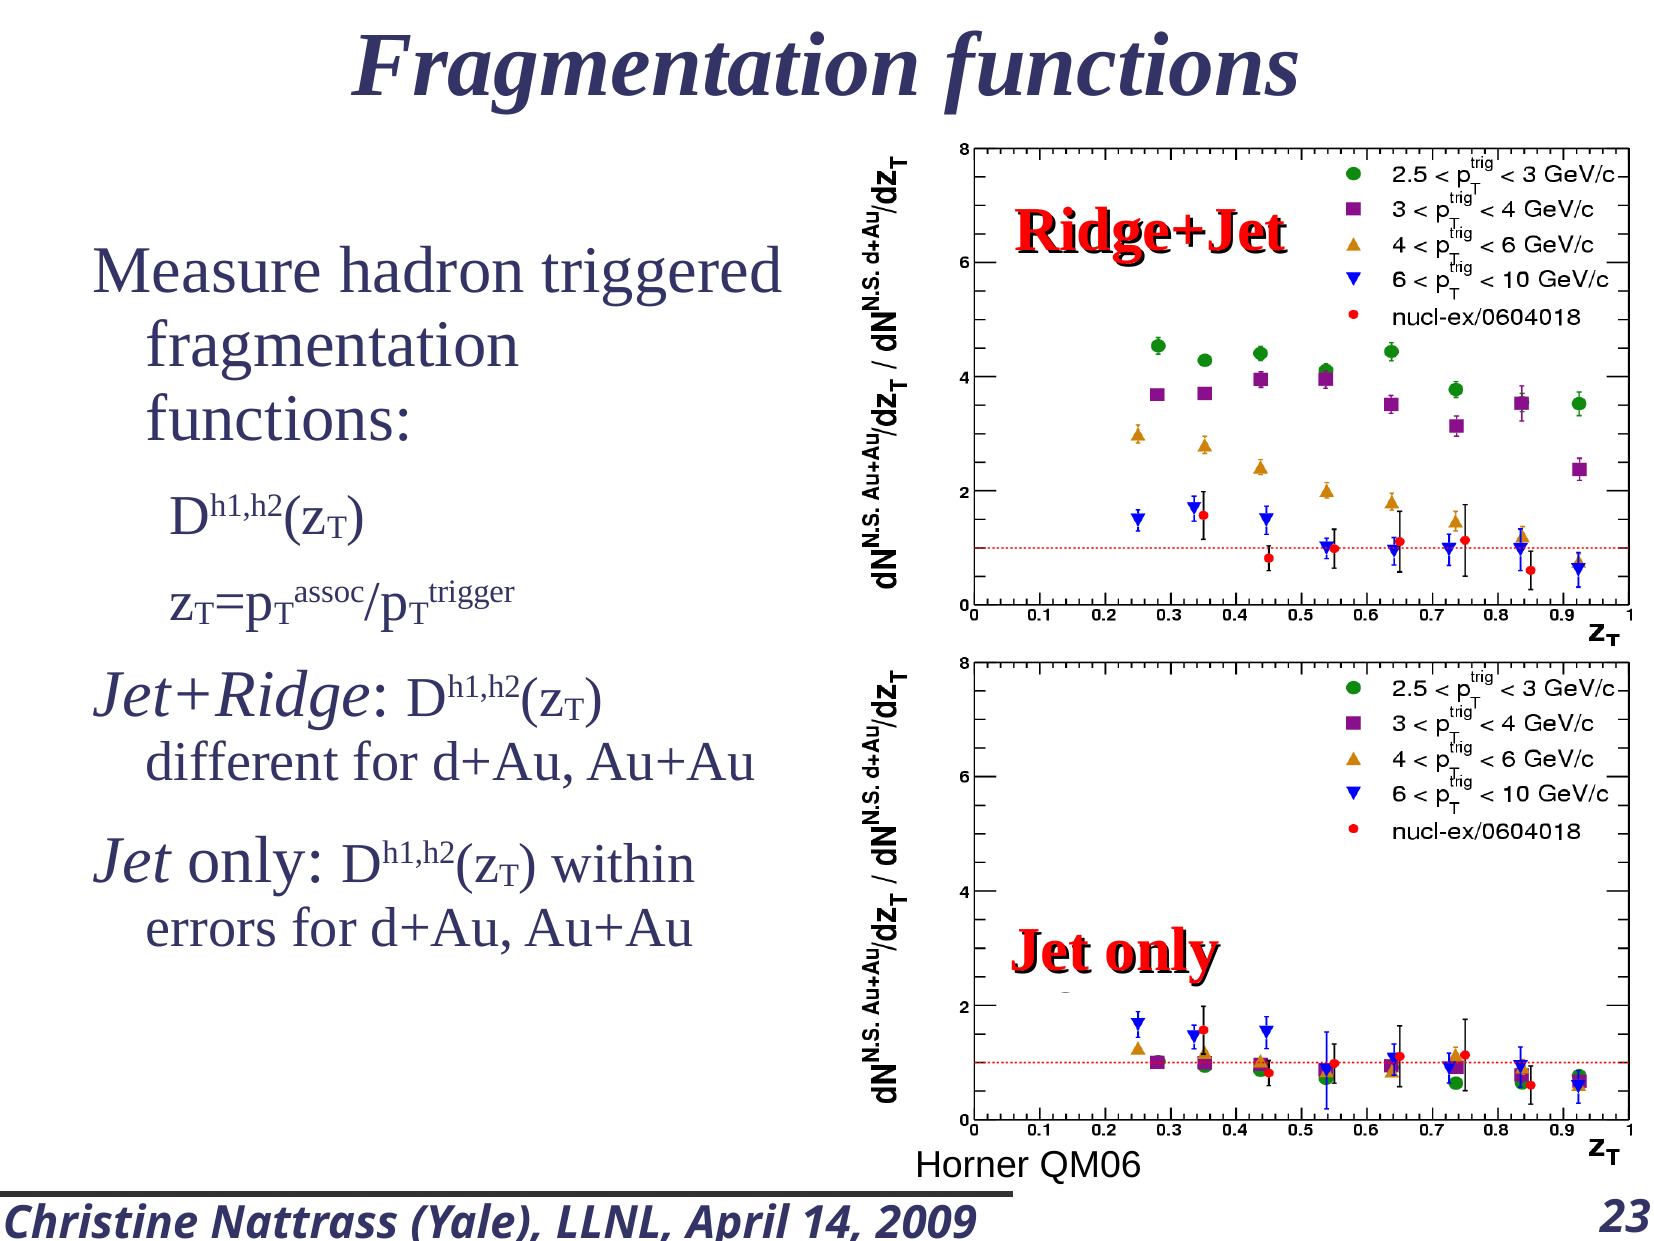

# Fragmentation functions
Ridge+Jet
Measure hadron triggered fragmentation functions:
Dh1,h2(zT)
zT=pTassoc/pTtrigger
Jet+Ridge: Dh1,h2(zT) different for d+Au, Au+Au
Jet only: Dh1,h2(zT) within errors for d+Au, Au+Au
Jet only
Horner QM06